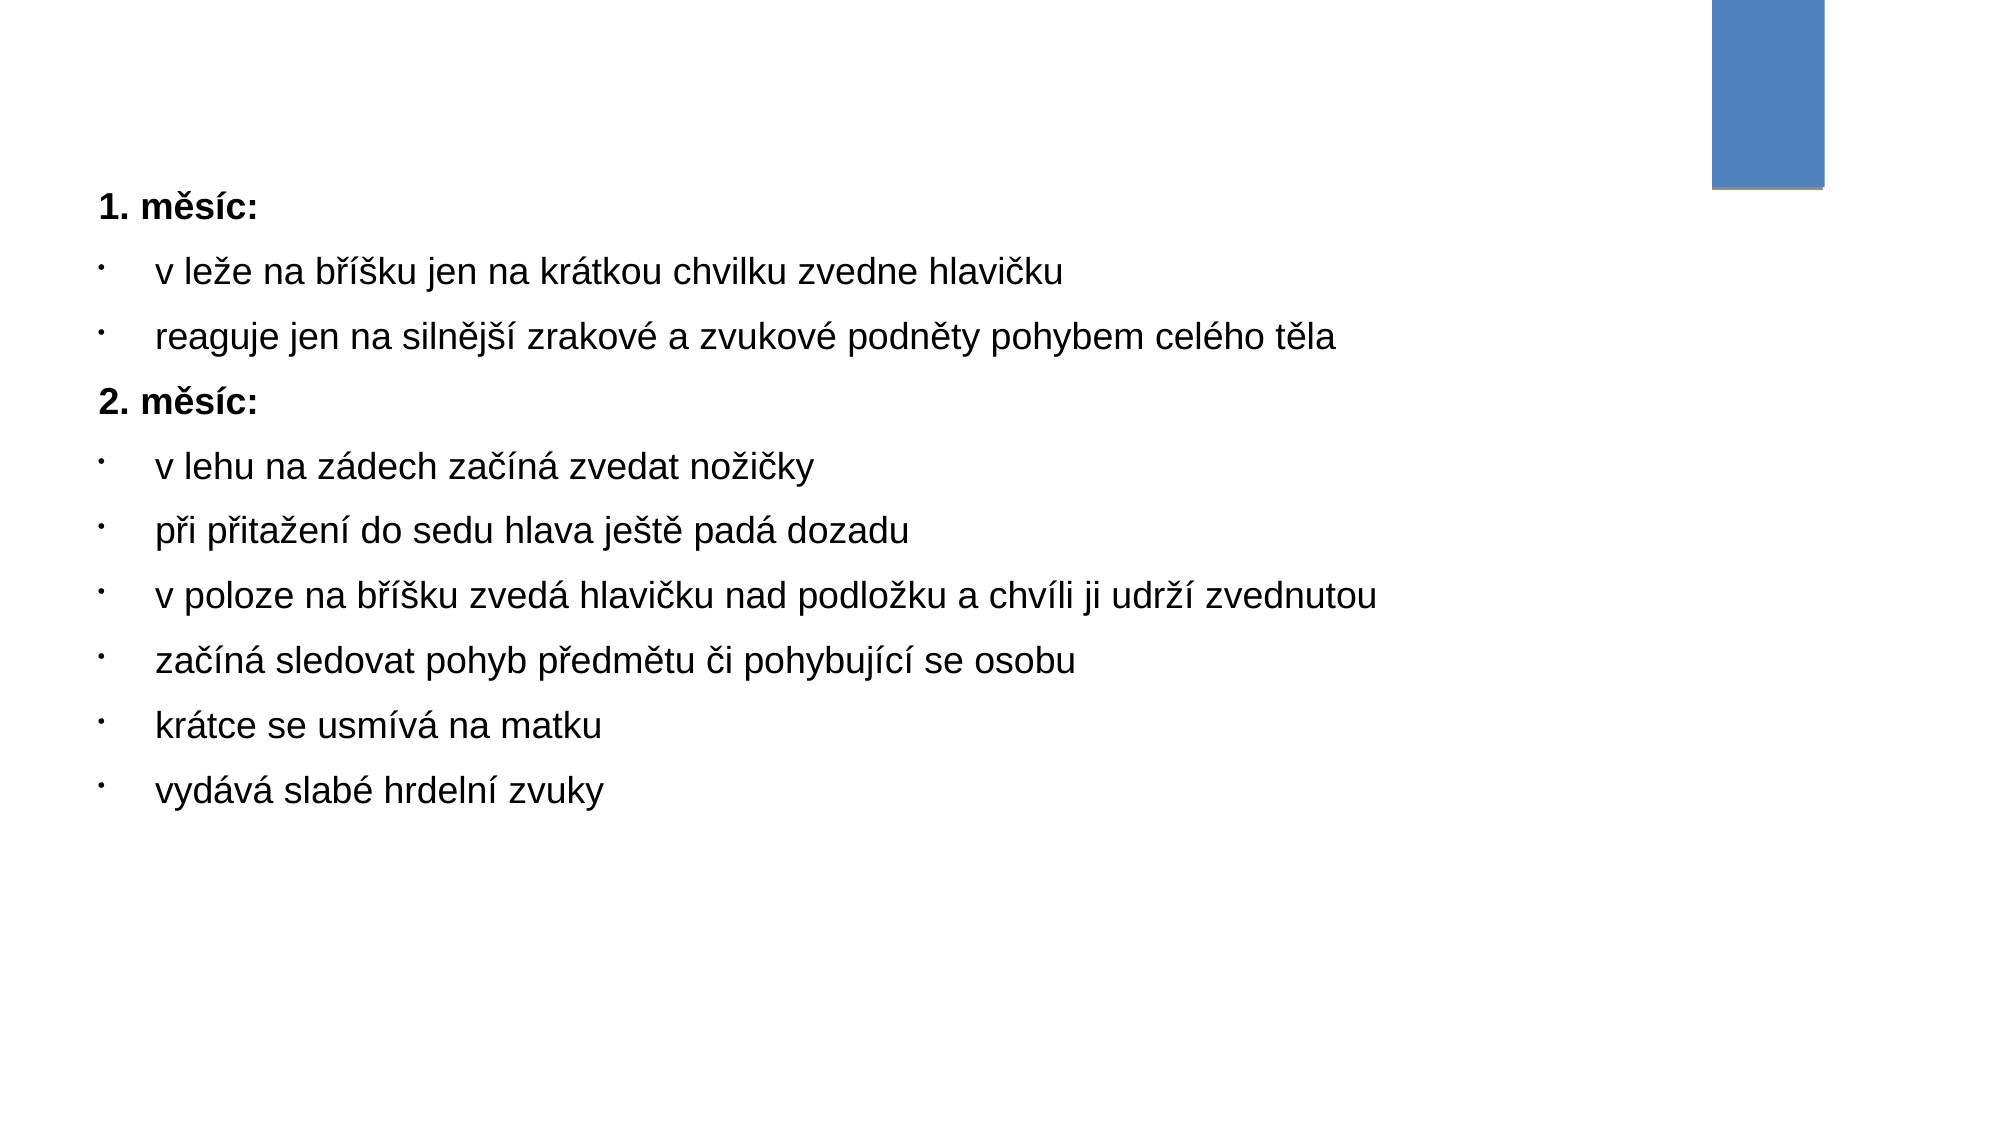

1. měsíc:
v leže na bříšku jen na krátkou chvilku zvedne hlavičku
reaguje jen na silnější zrakové a zvukové podněty pohybem celého těla
2. měsíc:
v lehu na zádech začíná zvedat nožičky
při přitažení do sedu hlava ještě padá dozadu
v poloze na bříšku zvedá hlavičku nad podložku a chvíli ji udrží zvednutou
začíná sledovat pohyb předmětu či pohybující se osobu
krátce se usmívá na matku
vydává slabé hrdelní zvuky